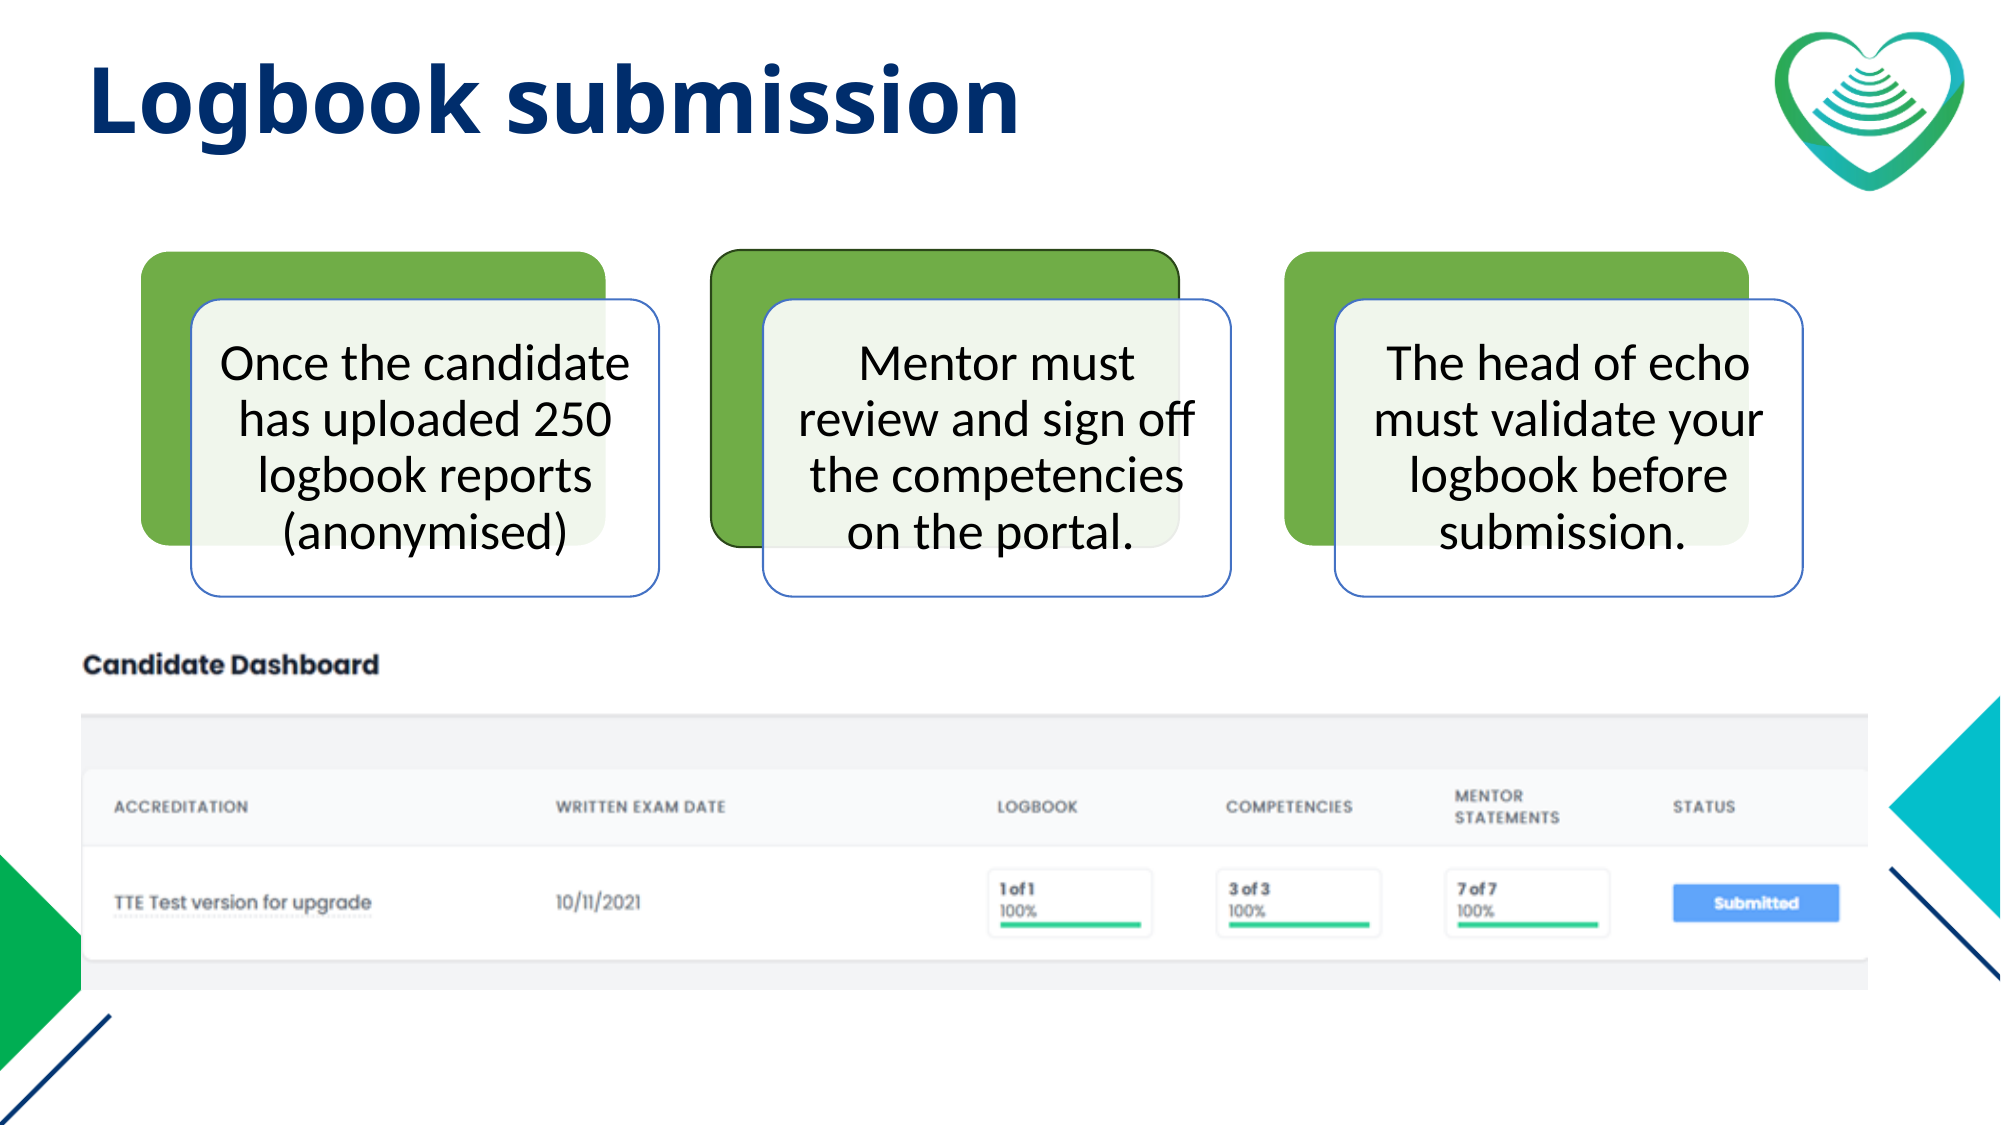

# Logbook submission
Once the candidate has uploaded 250 logbook reports (anonymised)
Mentor must review and sign off the competencies on the portal.
The head of echo must validate your logbook before submission.